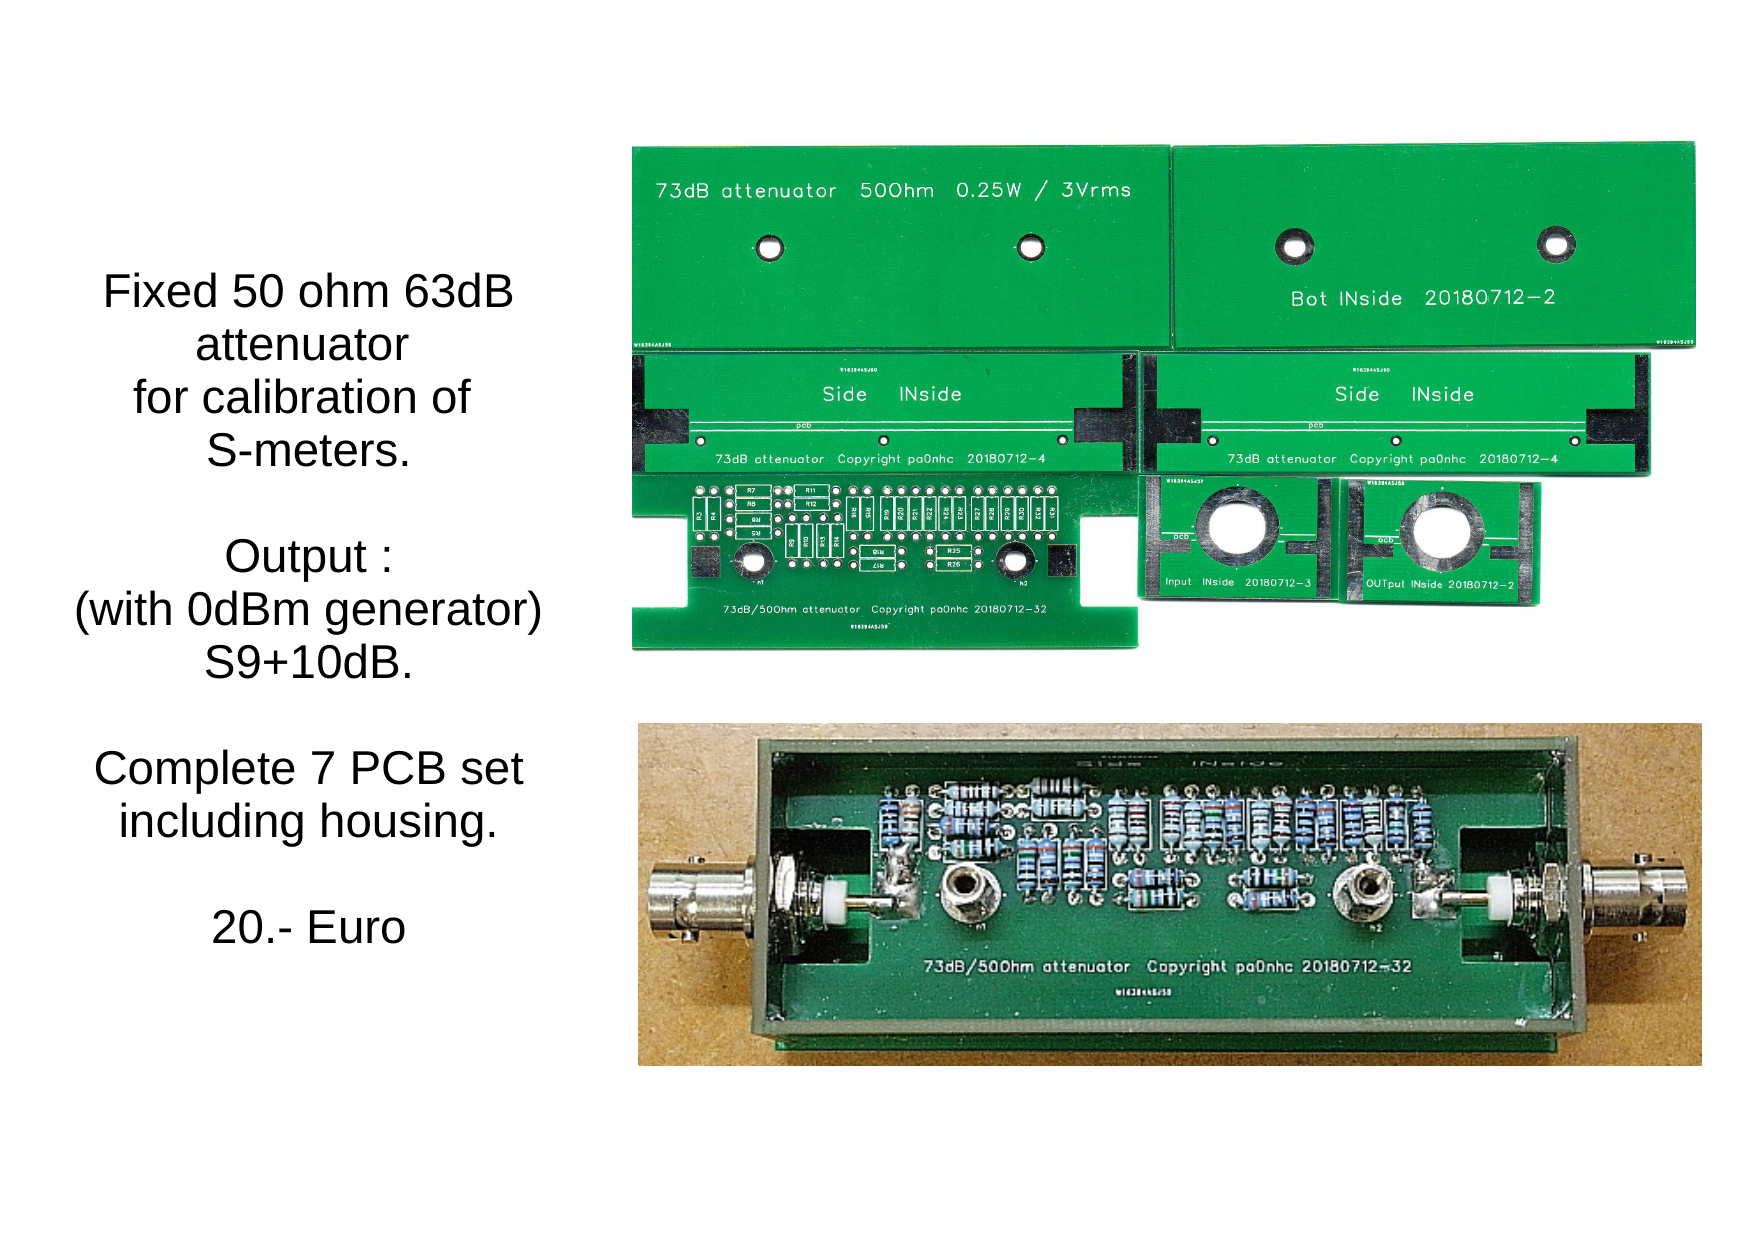

Fixed 50 ohm 63dB attenuator
for calibration of
S-meters.
Output :
(with 0dBm generator)
S9+10dB.
Complete 7 PCB set
including housing.
20.- Euro